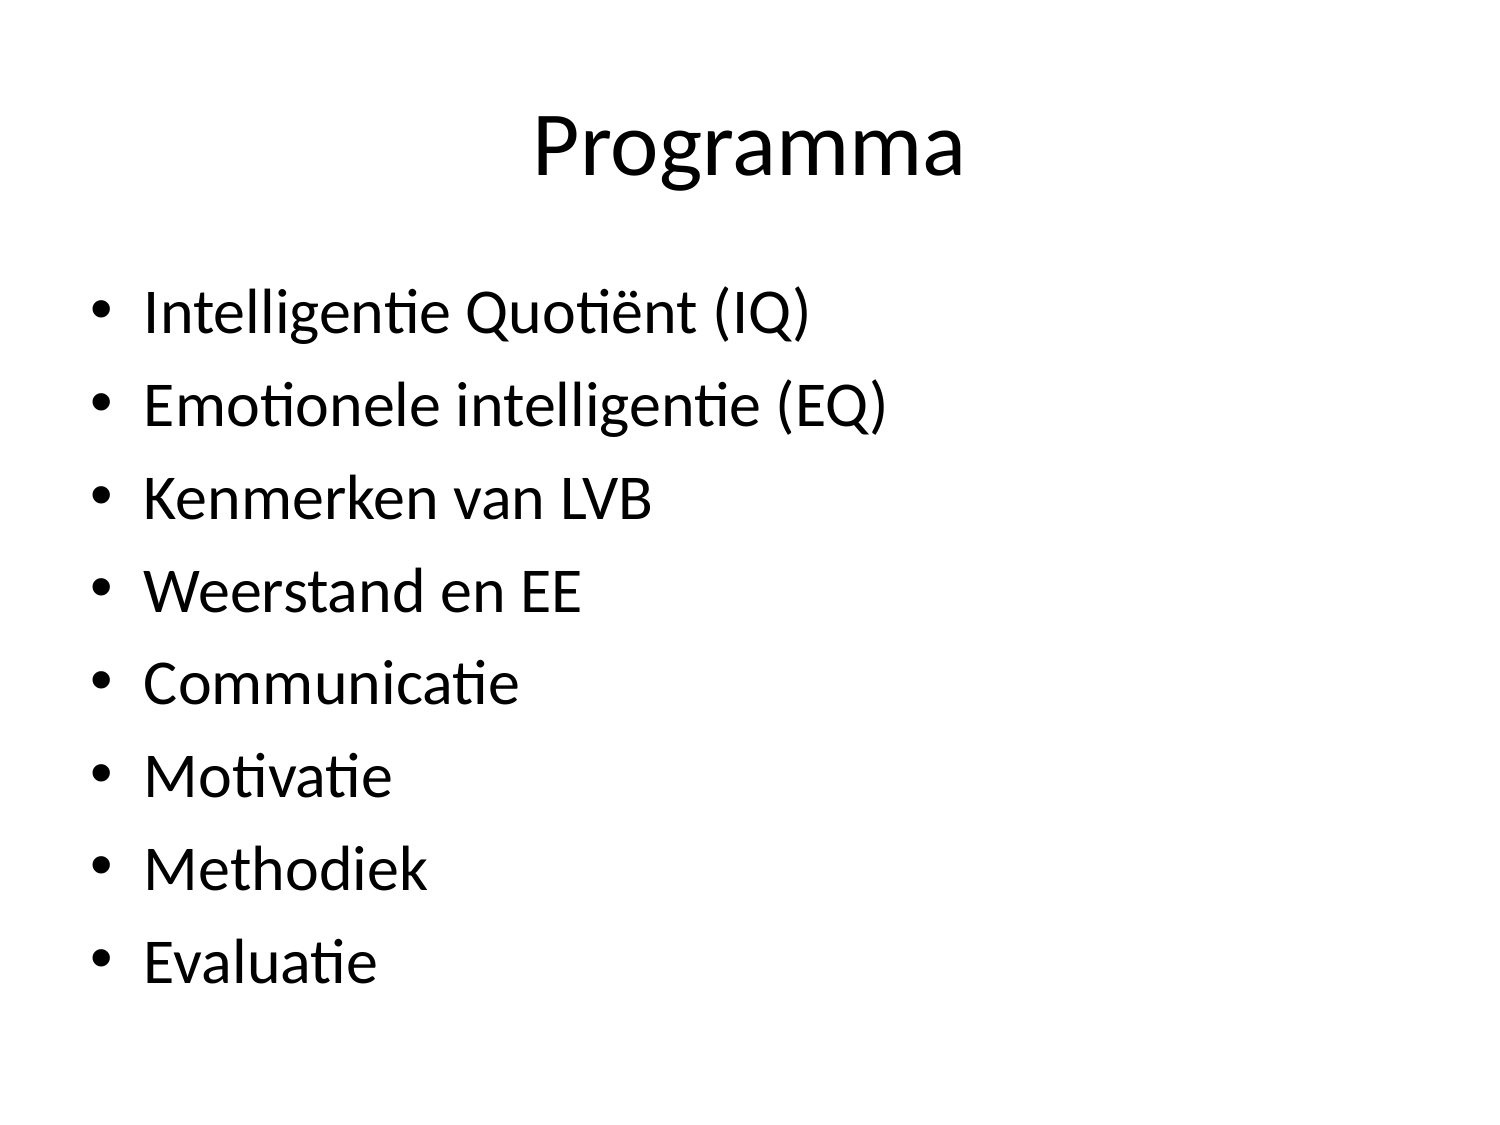

# Programma
Intelligentie Quotiënt (IQ)
Emotionele intelligentie (EQ)
Kenmerken van LVB
Weerstand en EE
Communicatie
Motivatie
Methodiek
Evaluatie